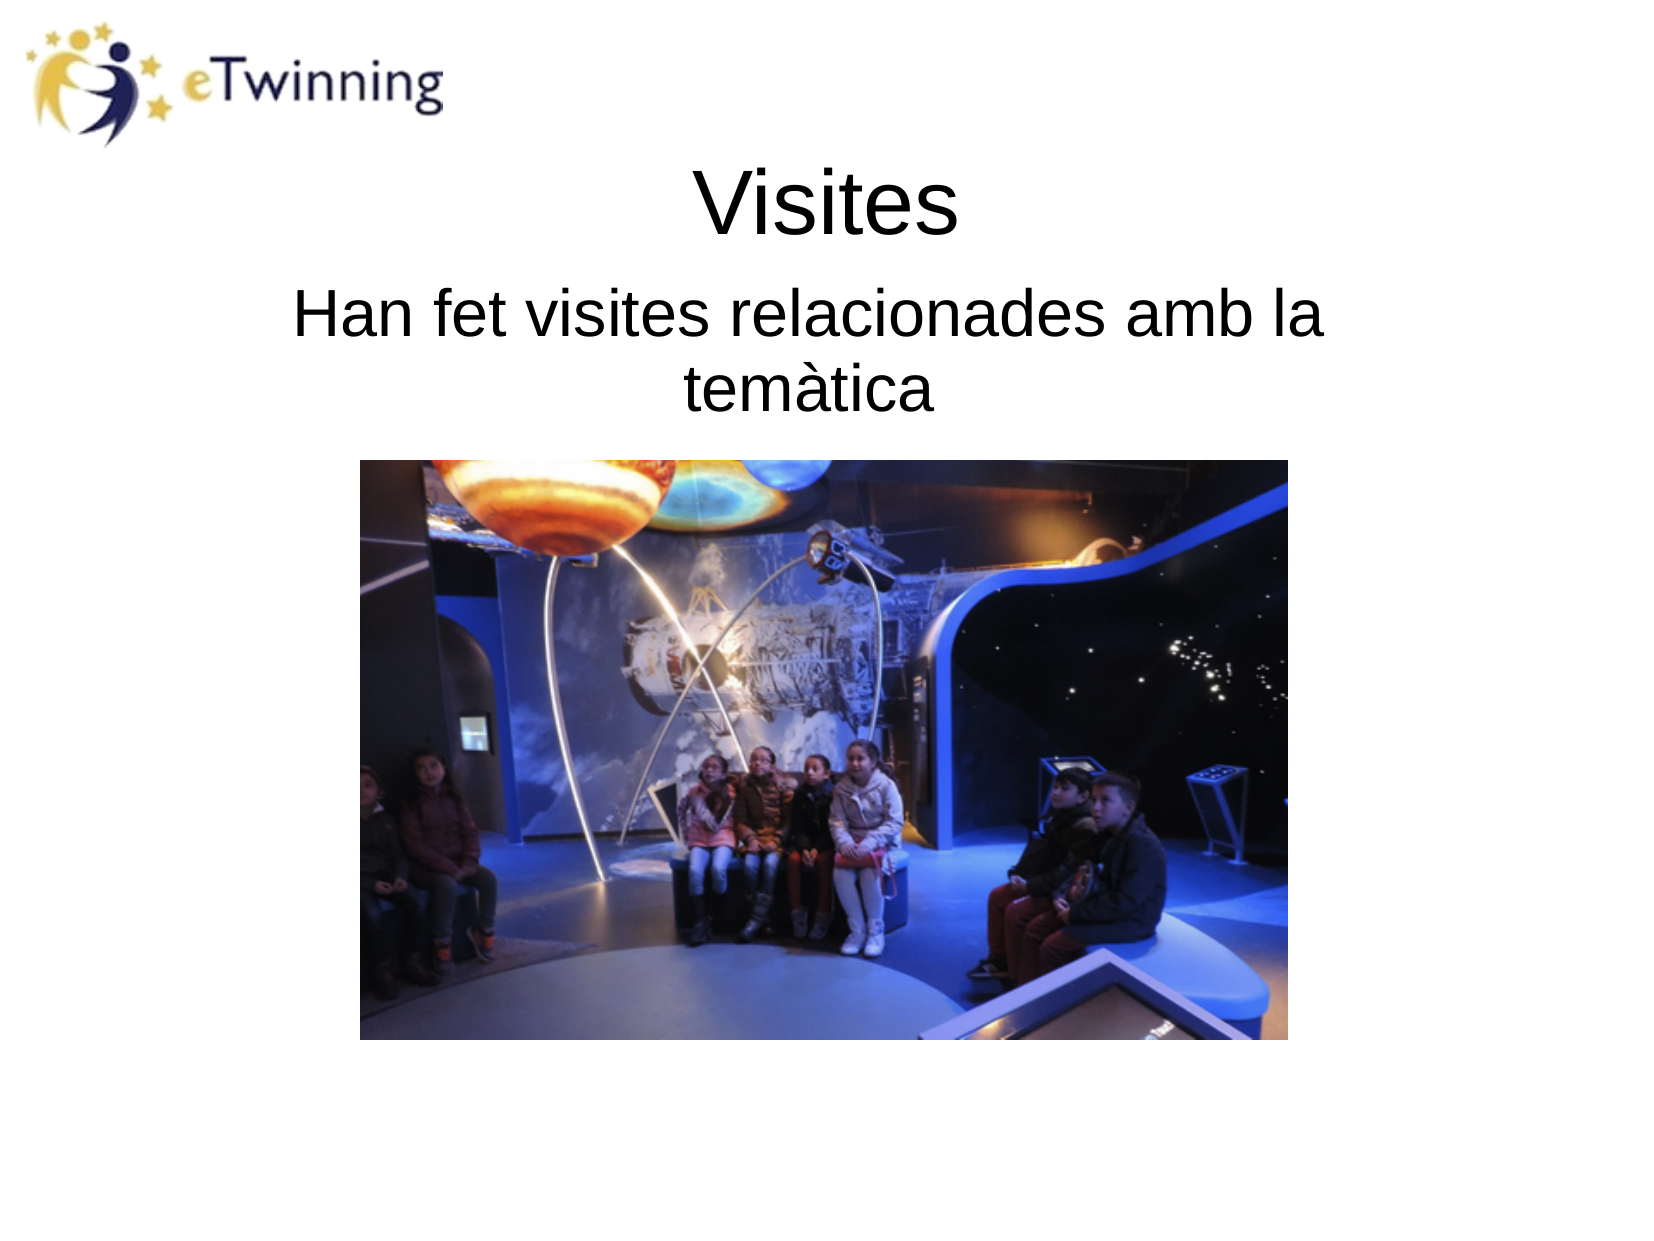

# Visites
Han fet visites relacionades amb la temàtica